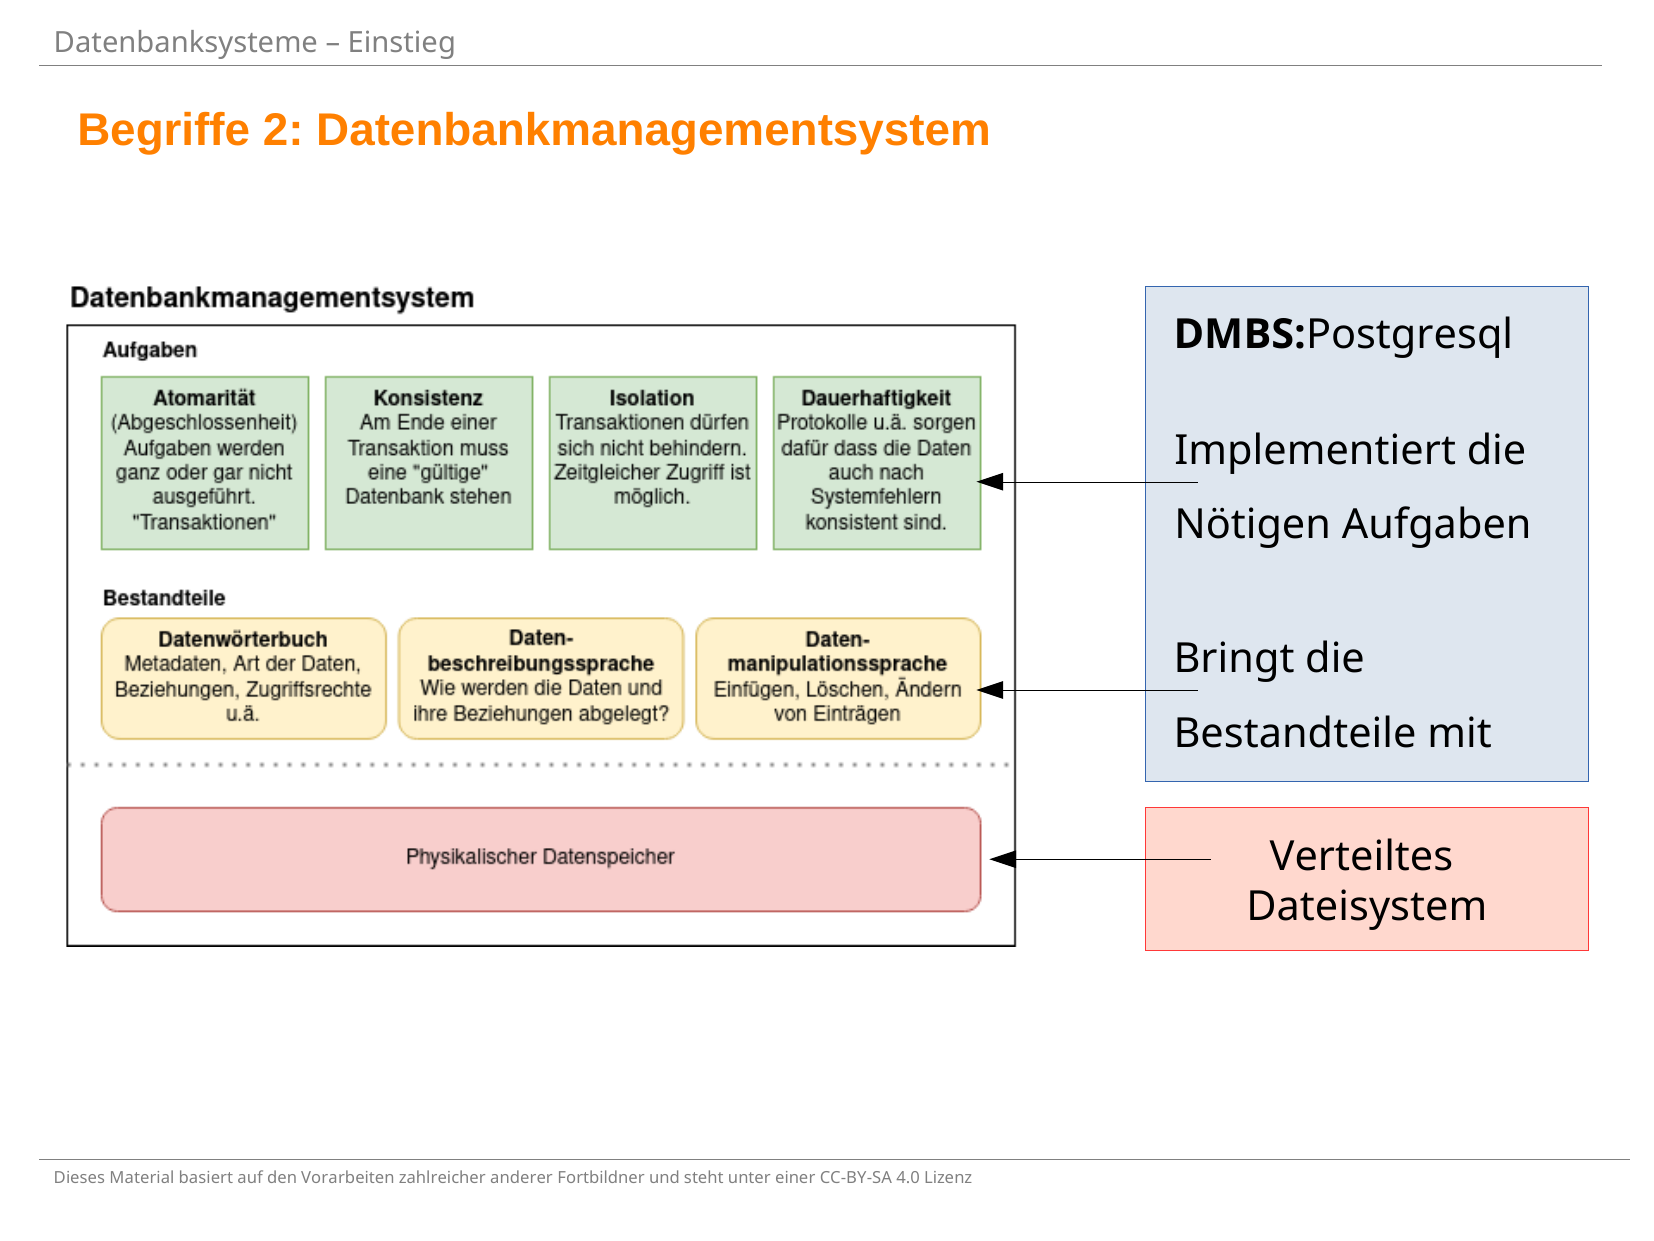

Datenbanksysteme – Einstieg
Begriffe 2: Datenbankmanagementsystem
DMBS:Postgresql
Implementiert die
Nötigen Aufgaben
Bringt die
Bestandteile mit
Verteiltes
Dateisystem